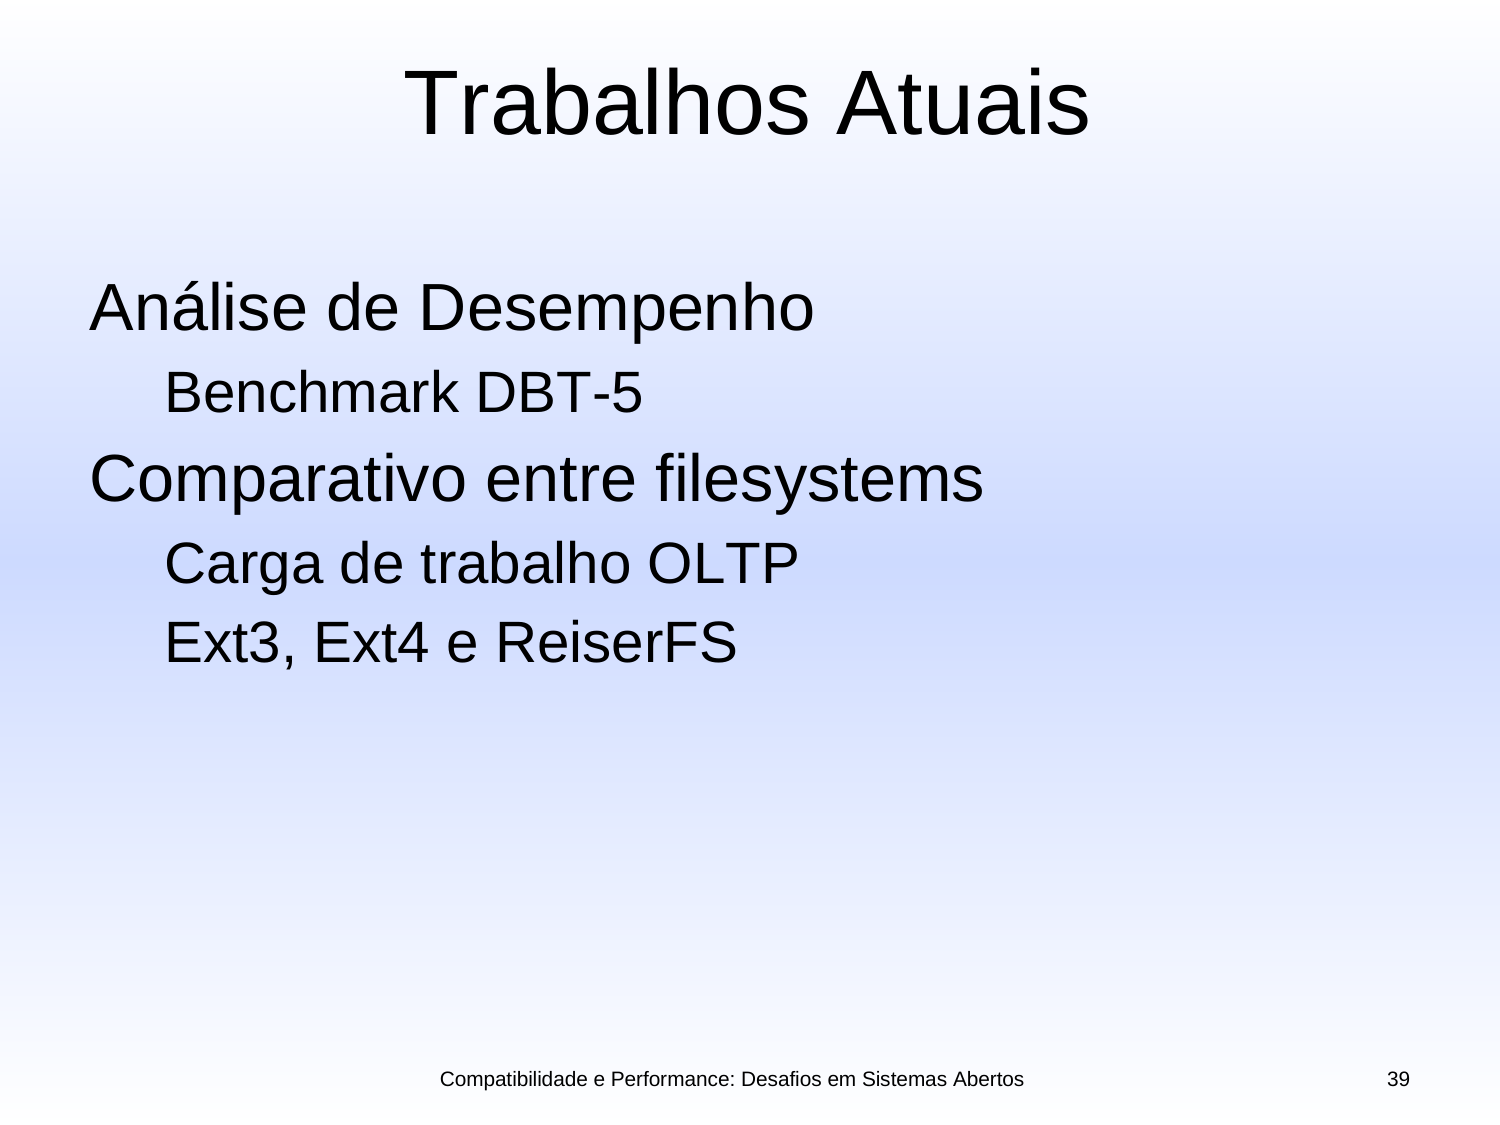

# Trabalhos Atuais
Análise de Desempenho
Benchmark DBT-5
Comparativo entre filesystems
Carga de trabalho OLTP
Ext3, Ext4 e ReiserFS
Compatibilidade e Performance: Desafios em Sistemas Abertos
39